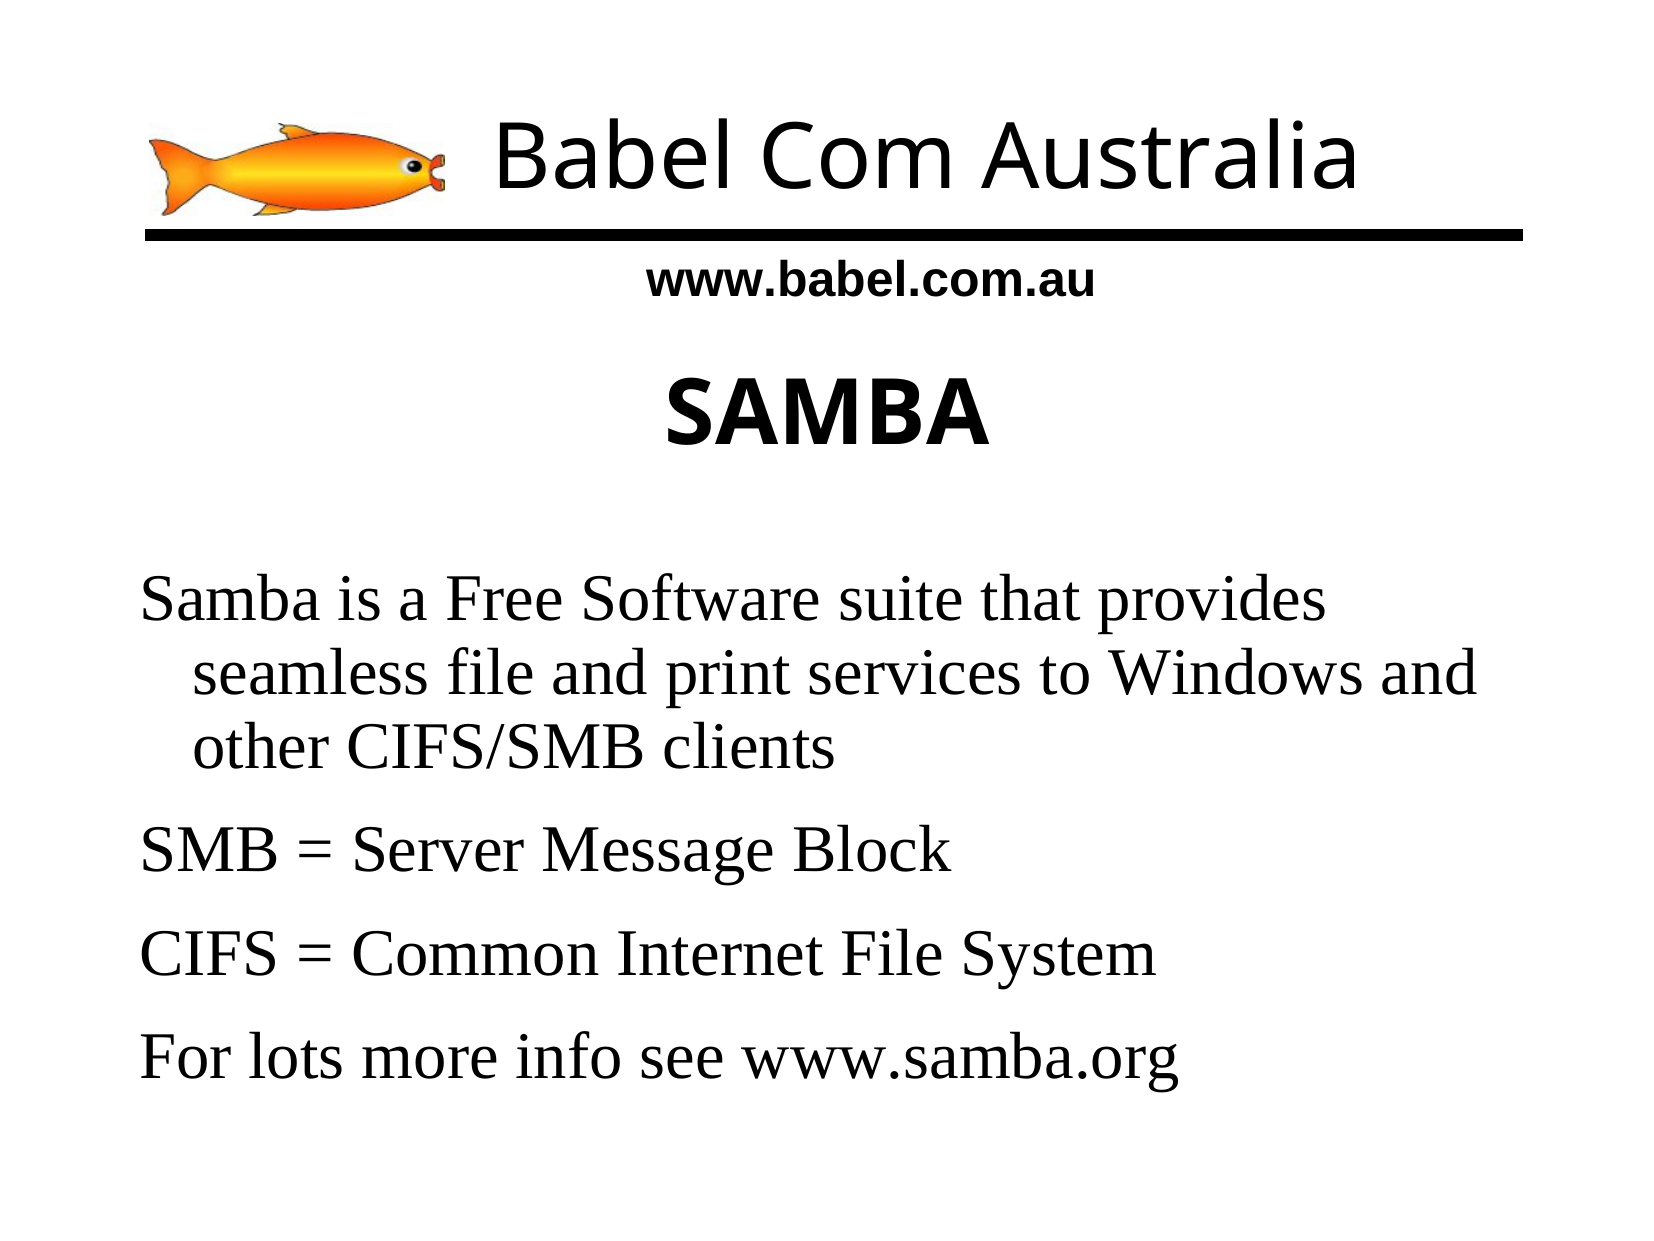

# SAMBA
Samba is a Free Software suite that provides seamless file and print services to Windows and other CIFS/SMB clients
SMB = Server Message Block
CIFS = Common Internet File System
For lots more info see www.samba.org